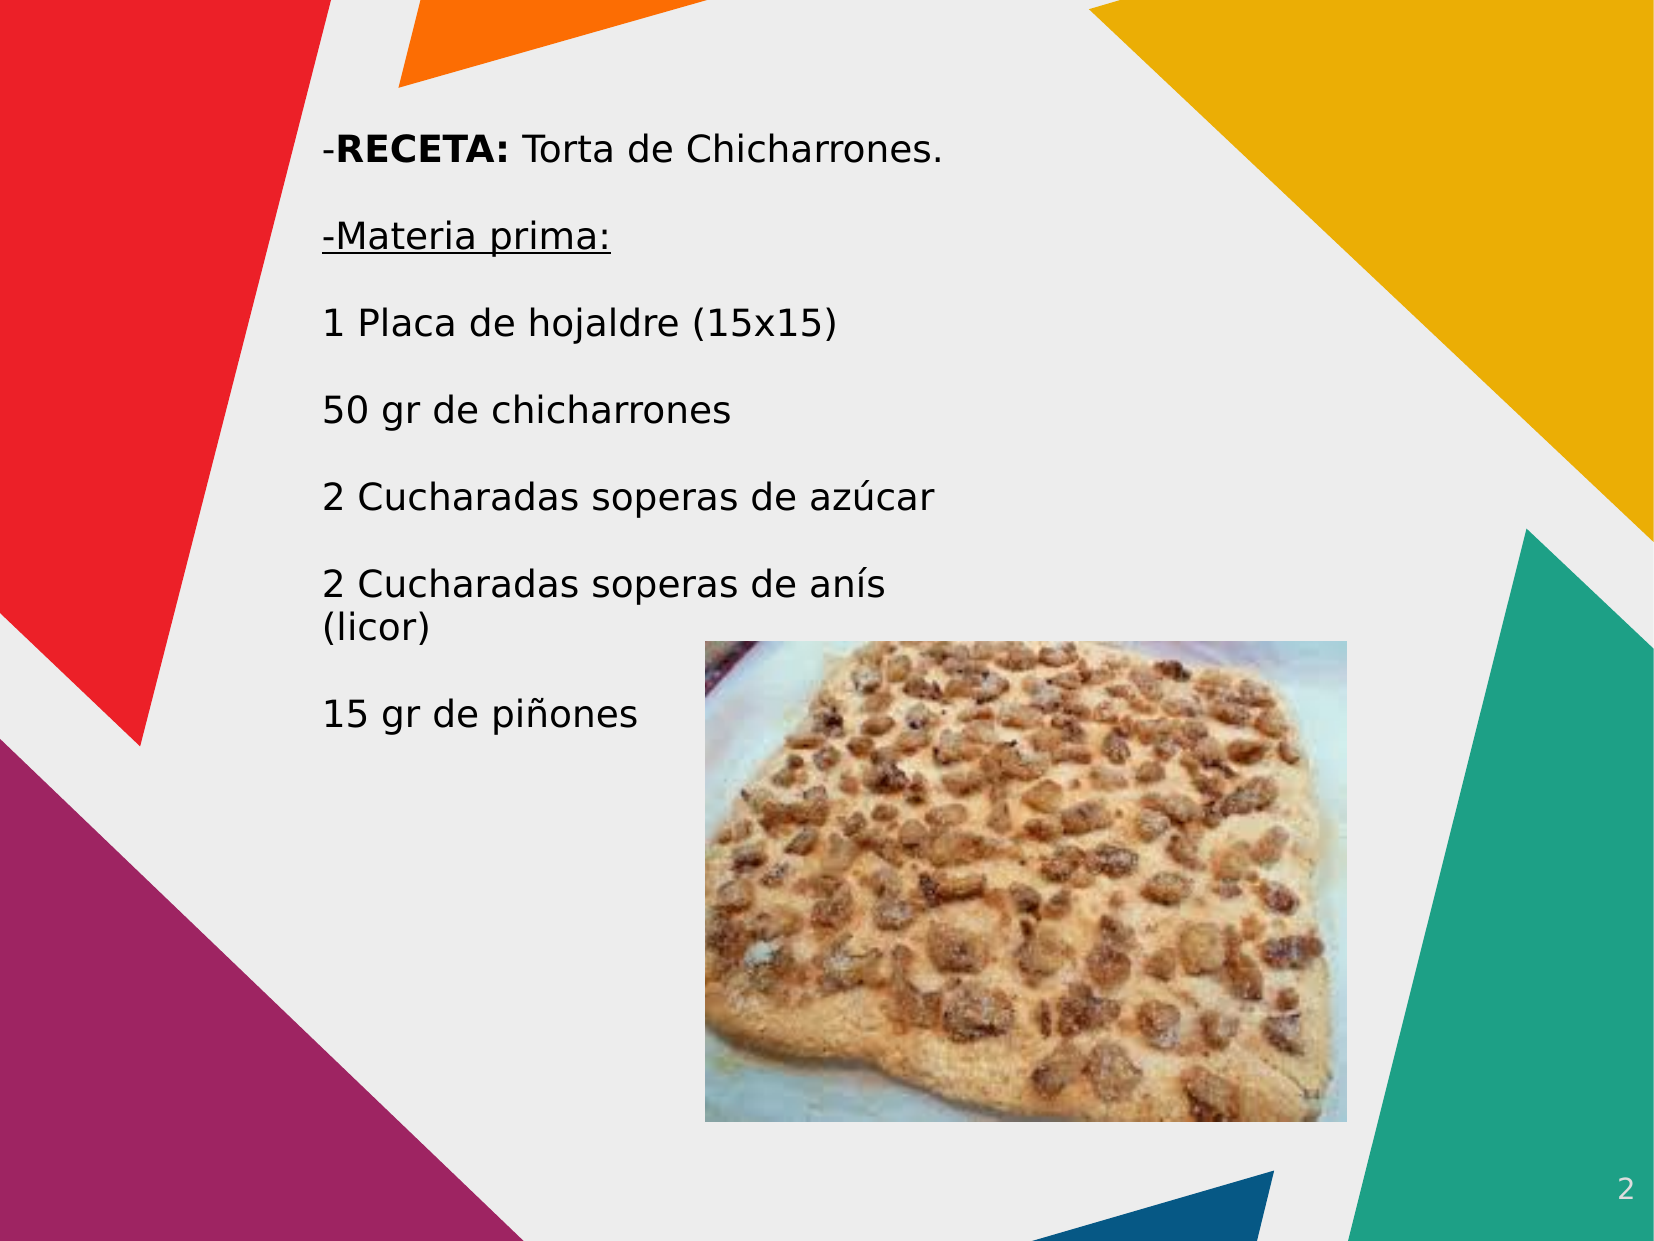

-RECETA: Torta de Chicharrones.
-Materia prima:
1 Placa de hojaldre (15x15)
50 gr de chicharrones
2 Cucharadas soperas de azúcar
2 Cucharadas soperas de anís (licor)
15 gr de piñones
2